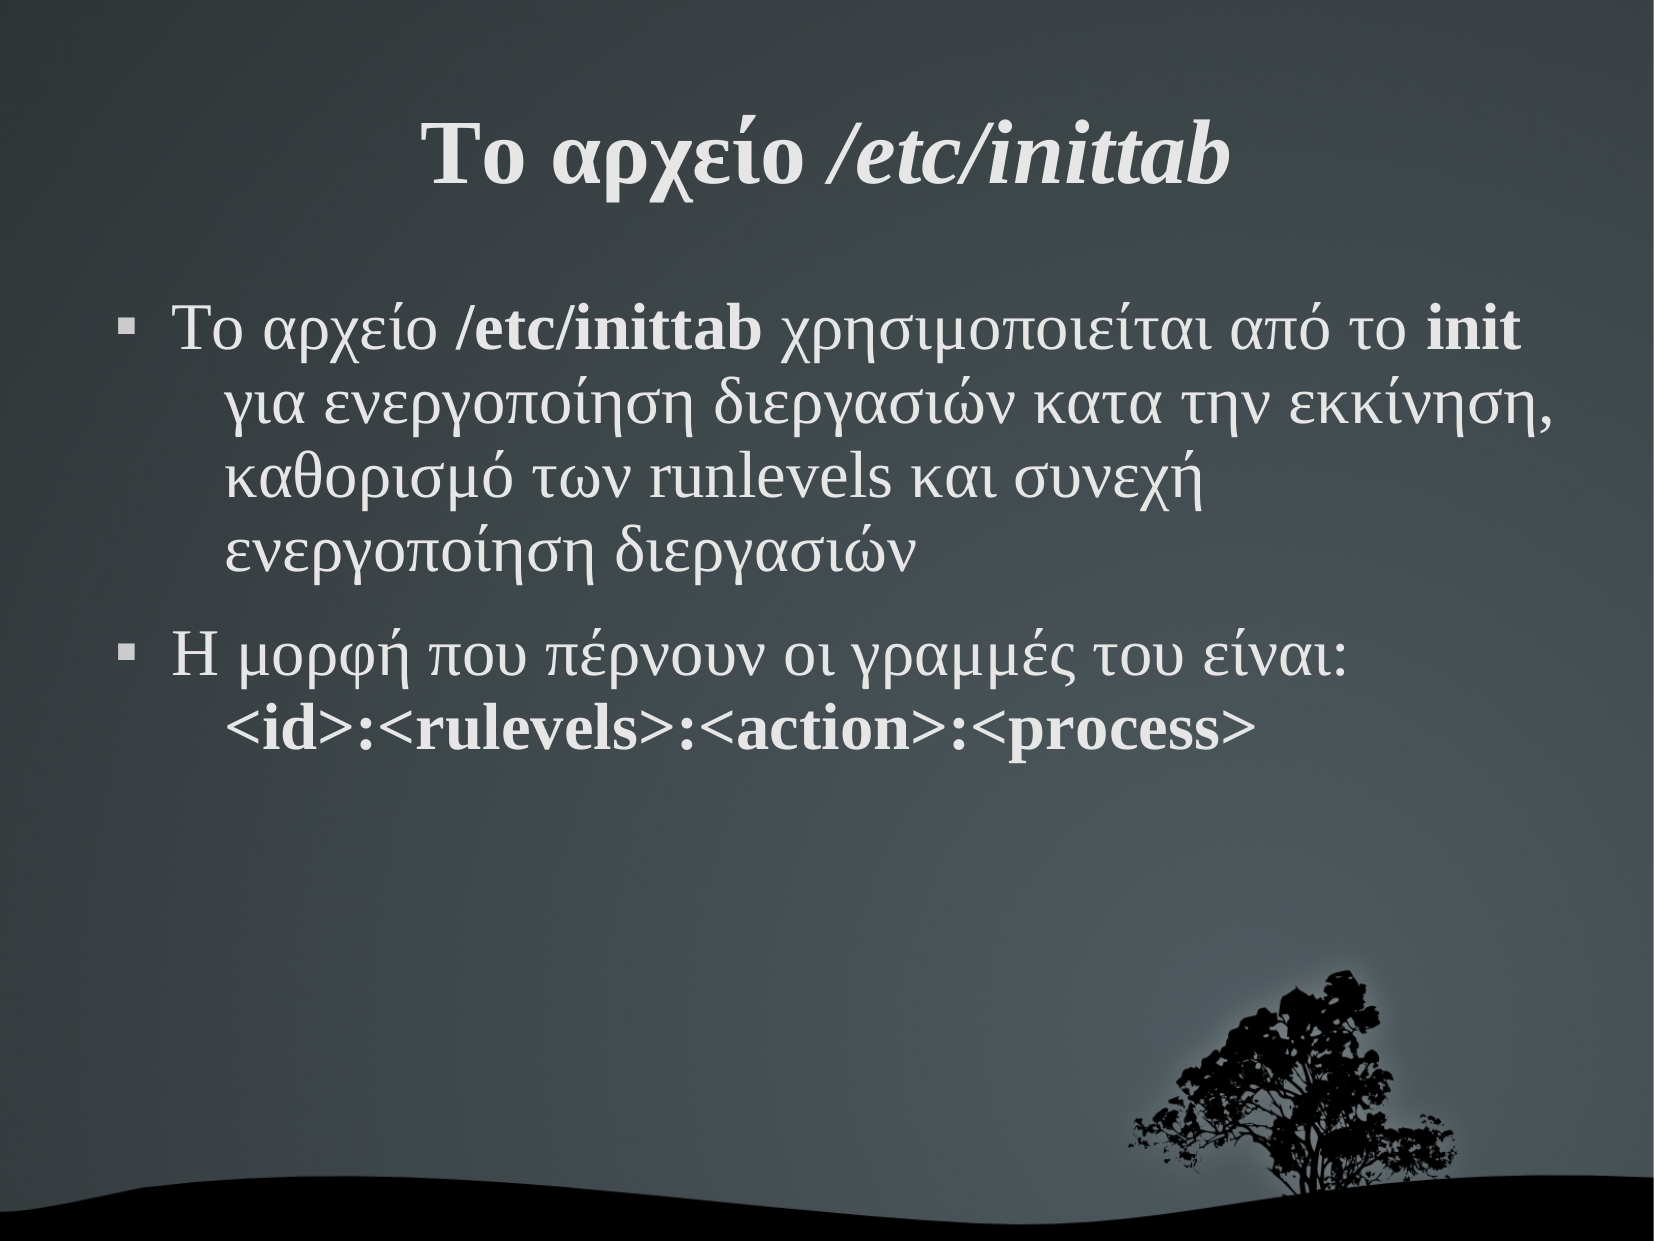

# Το αρχείο /etc/inittab
Το αρχείο /etc/inittab χρησιμοποιείται από το init για ενεργοποίηση διεργασιών κατα την εκκίνηση, καθορισμό των runlevels και συνεχή ενεργοποίηση διεργασιών
Η μορφή που πέρνουν οι γραμμές του είναι:
<id>:<rulevels>:<action>:<process>